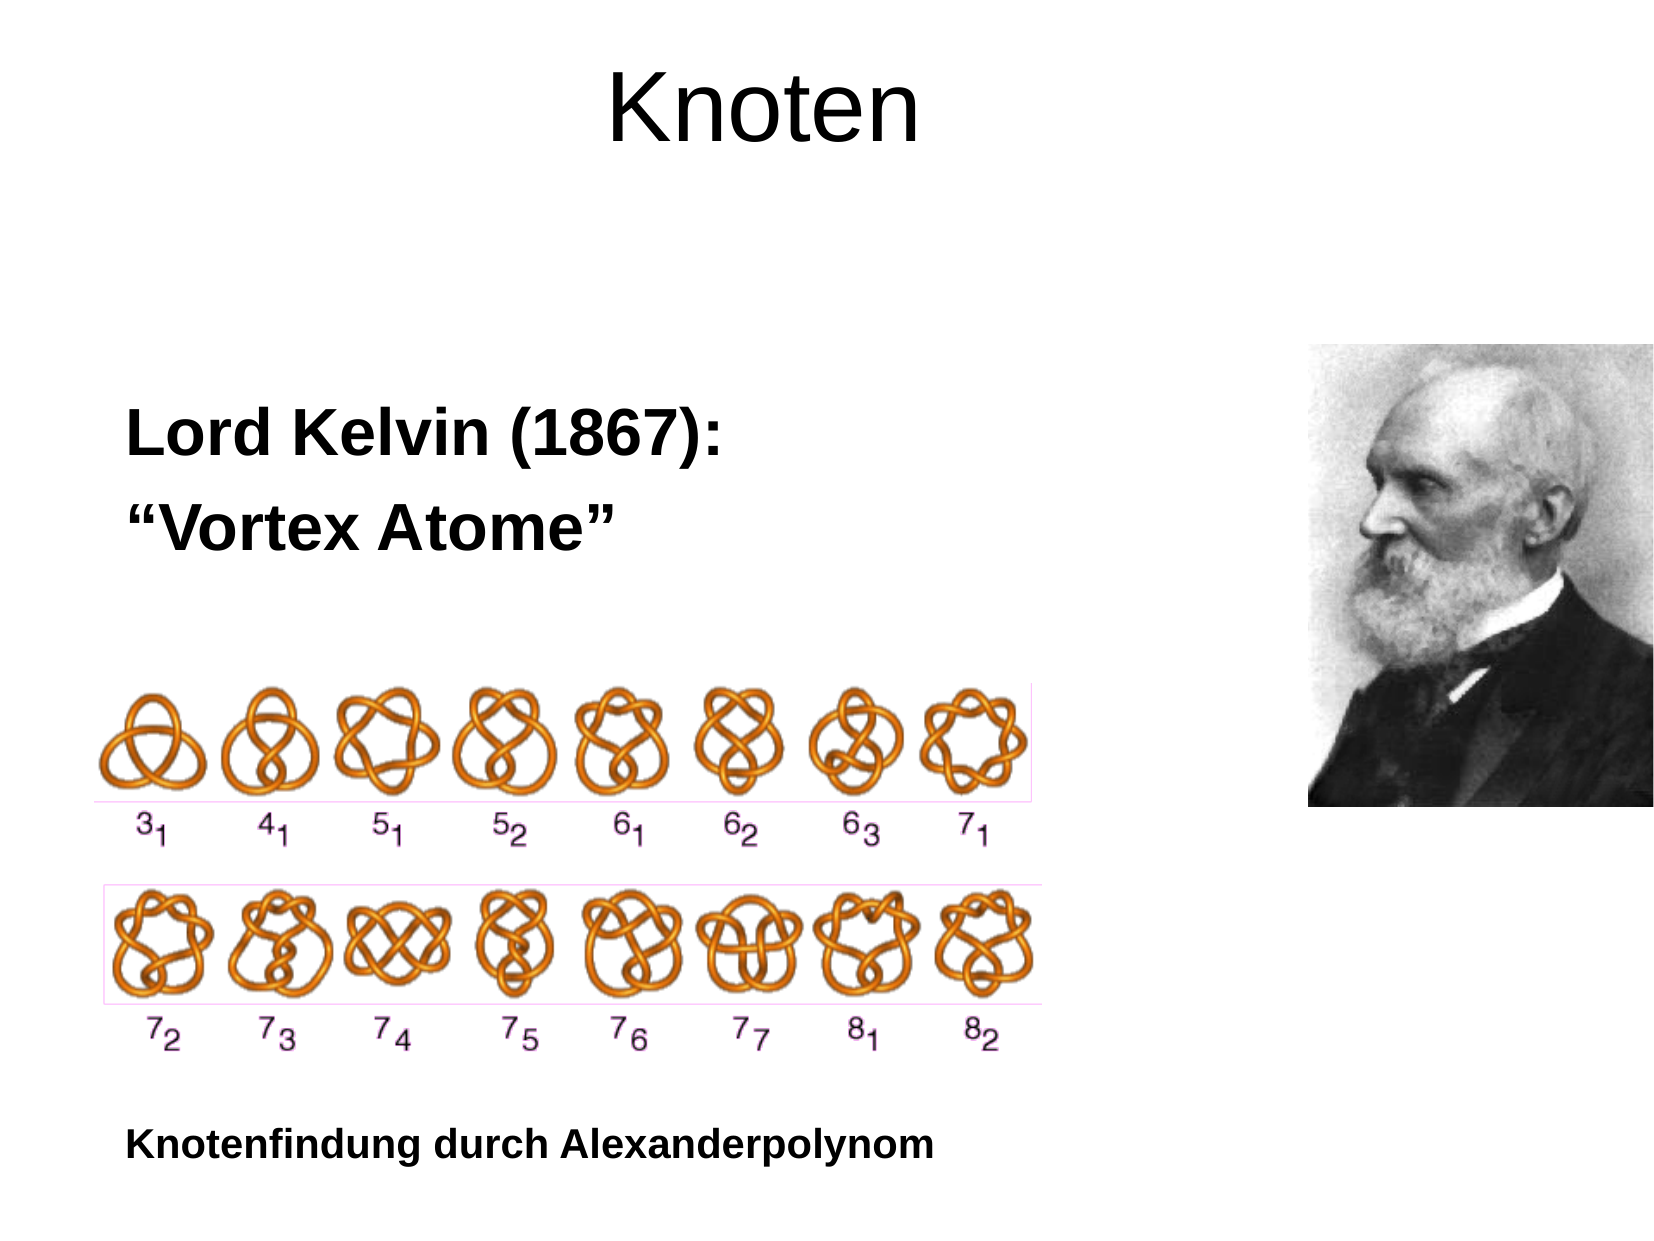

Knoten
Lord Kelvin (1867):
“Vortex Atome”
Knotenfindung durch Alexanderpolynom